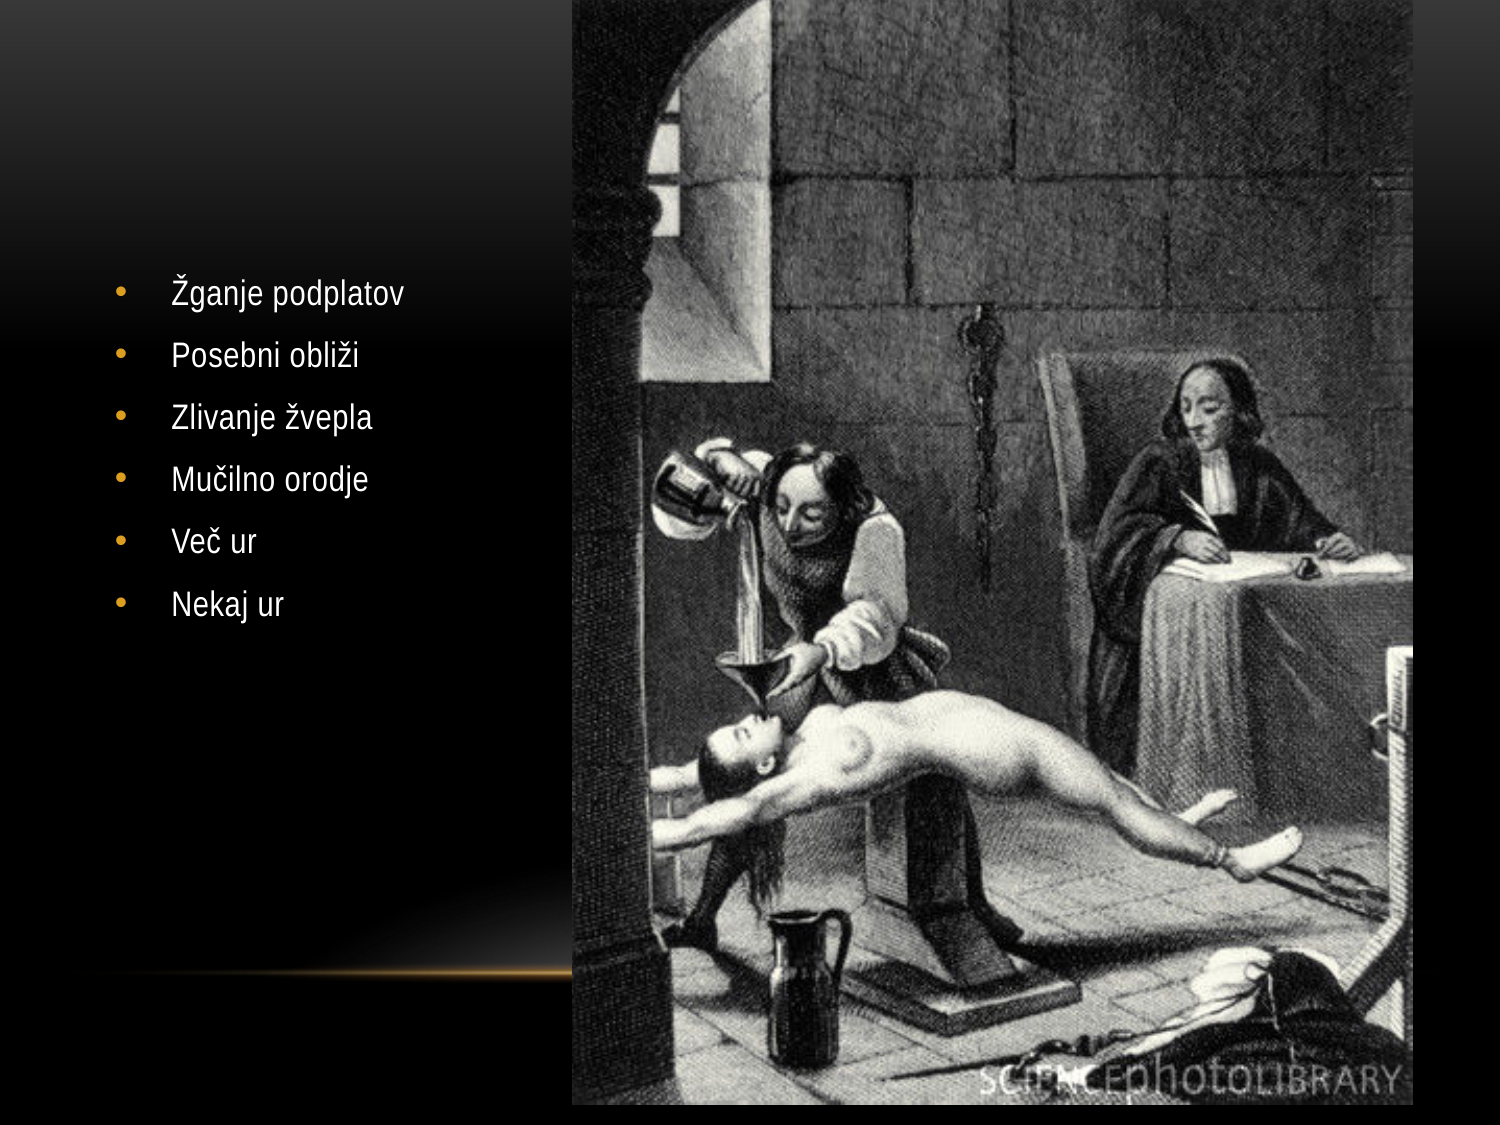

#
Žganje podplatov
Posebni obliži
Zlivanje žvepla
Mučilno orodje
Več ur
Nekaj ur